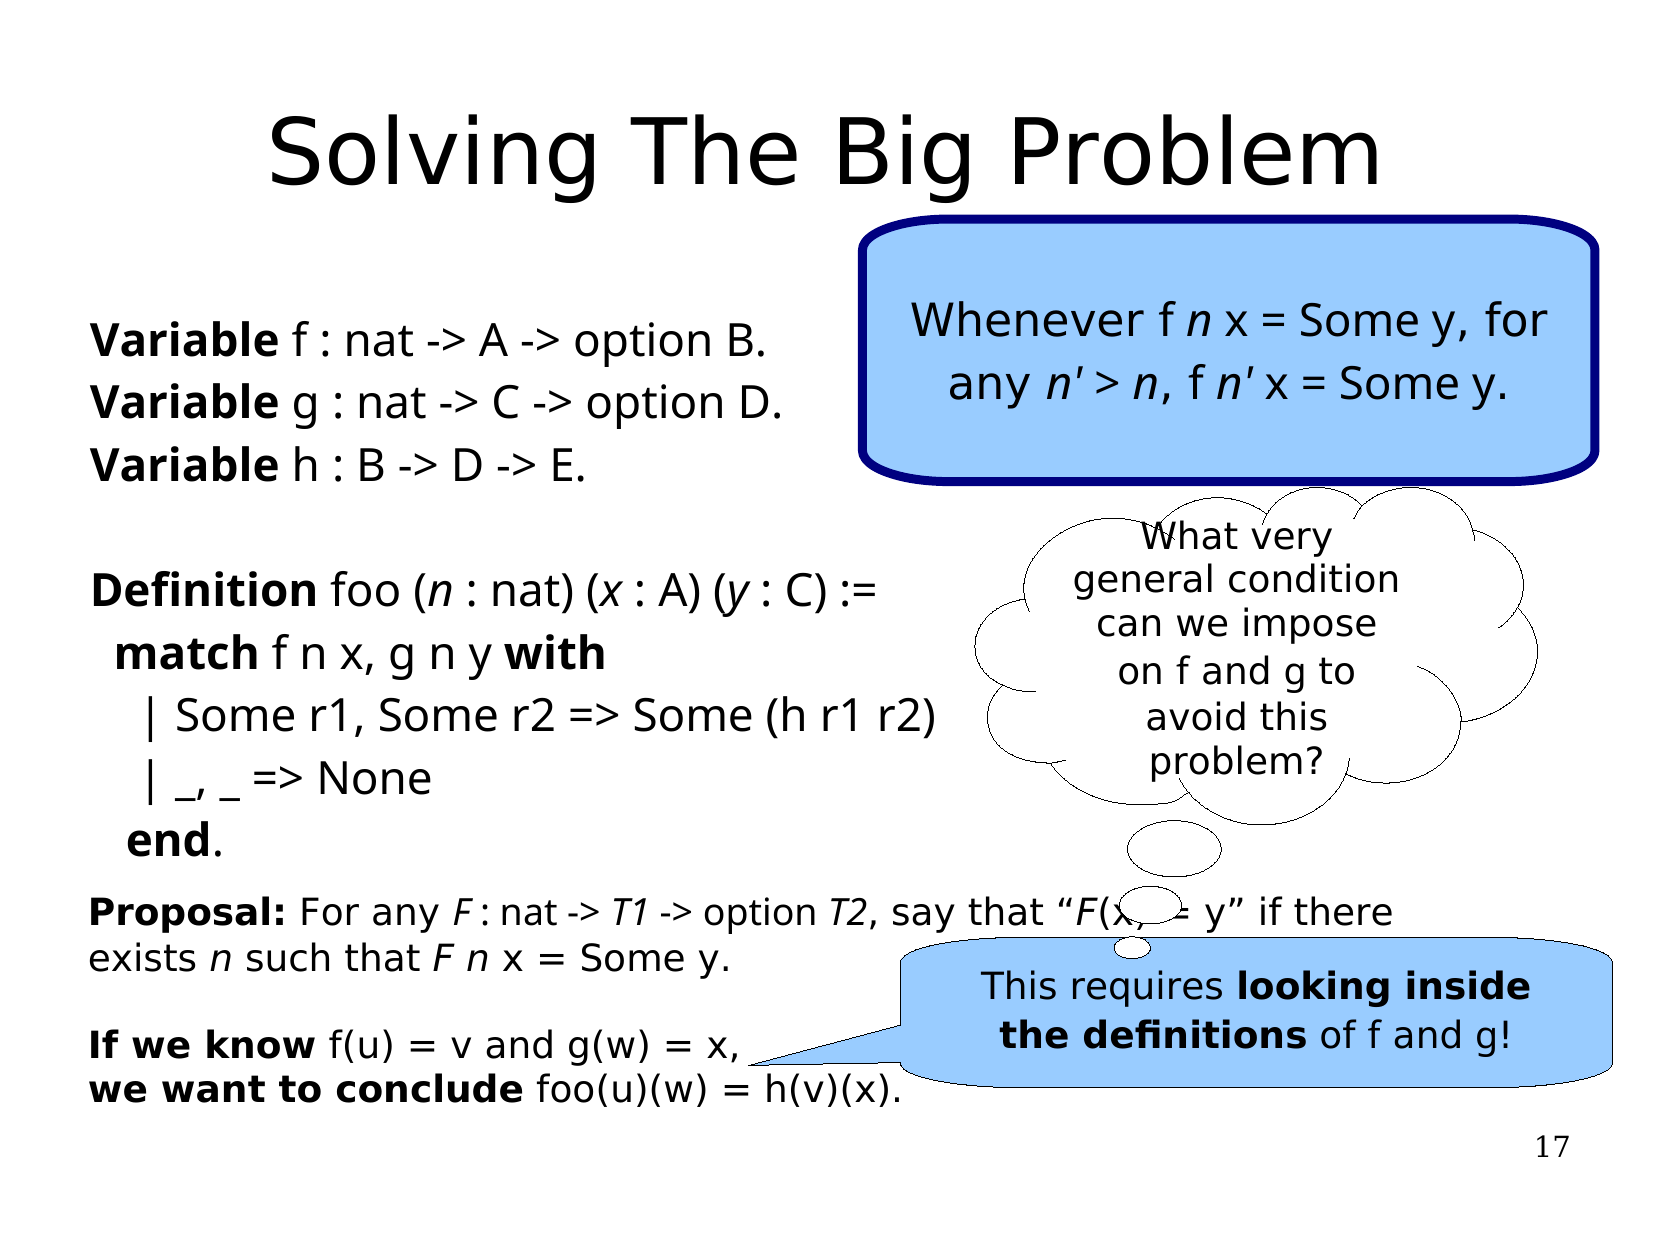

# Solving The Big Problem
Whenever f n x = Some y, for any n' > n, f n' x = Some y.
Variable f : nat -> A -> option B.
Variable g : nat -> C -> option D.
Variable h : B -> D -> E.
Definition foo (n : nat) (x : A) (y : C) :=
 match f n x, g n y with
 | Some r1, Some r2 => Some (h r1 r2)
 | _, _ => None
 end.
What very general condition can we impose on f and g to avoid this problem?
Proposal: For any F : nat -> T1 -> option T2, say that “F(x) = y” if there exists n such that F n x = Some y.
If we know f(u) = v and g(w) = x,
we want to conclude foo(u)(w) = h(v)(x).
This requires looking inside the definitions of f and g!
17